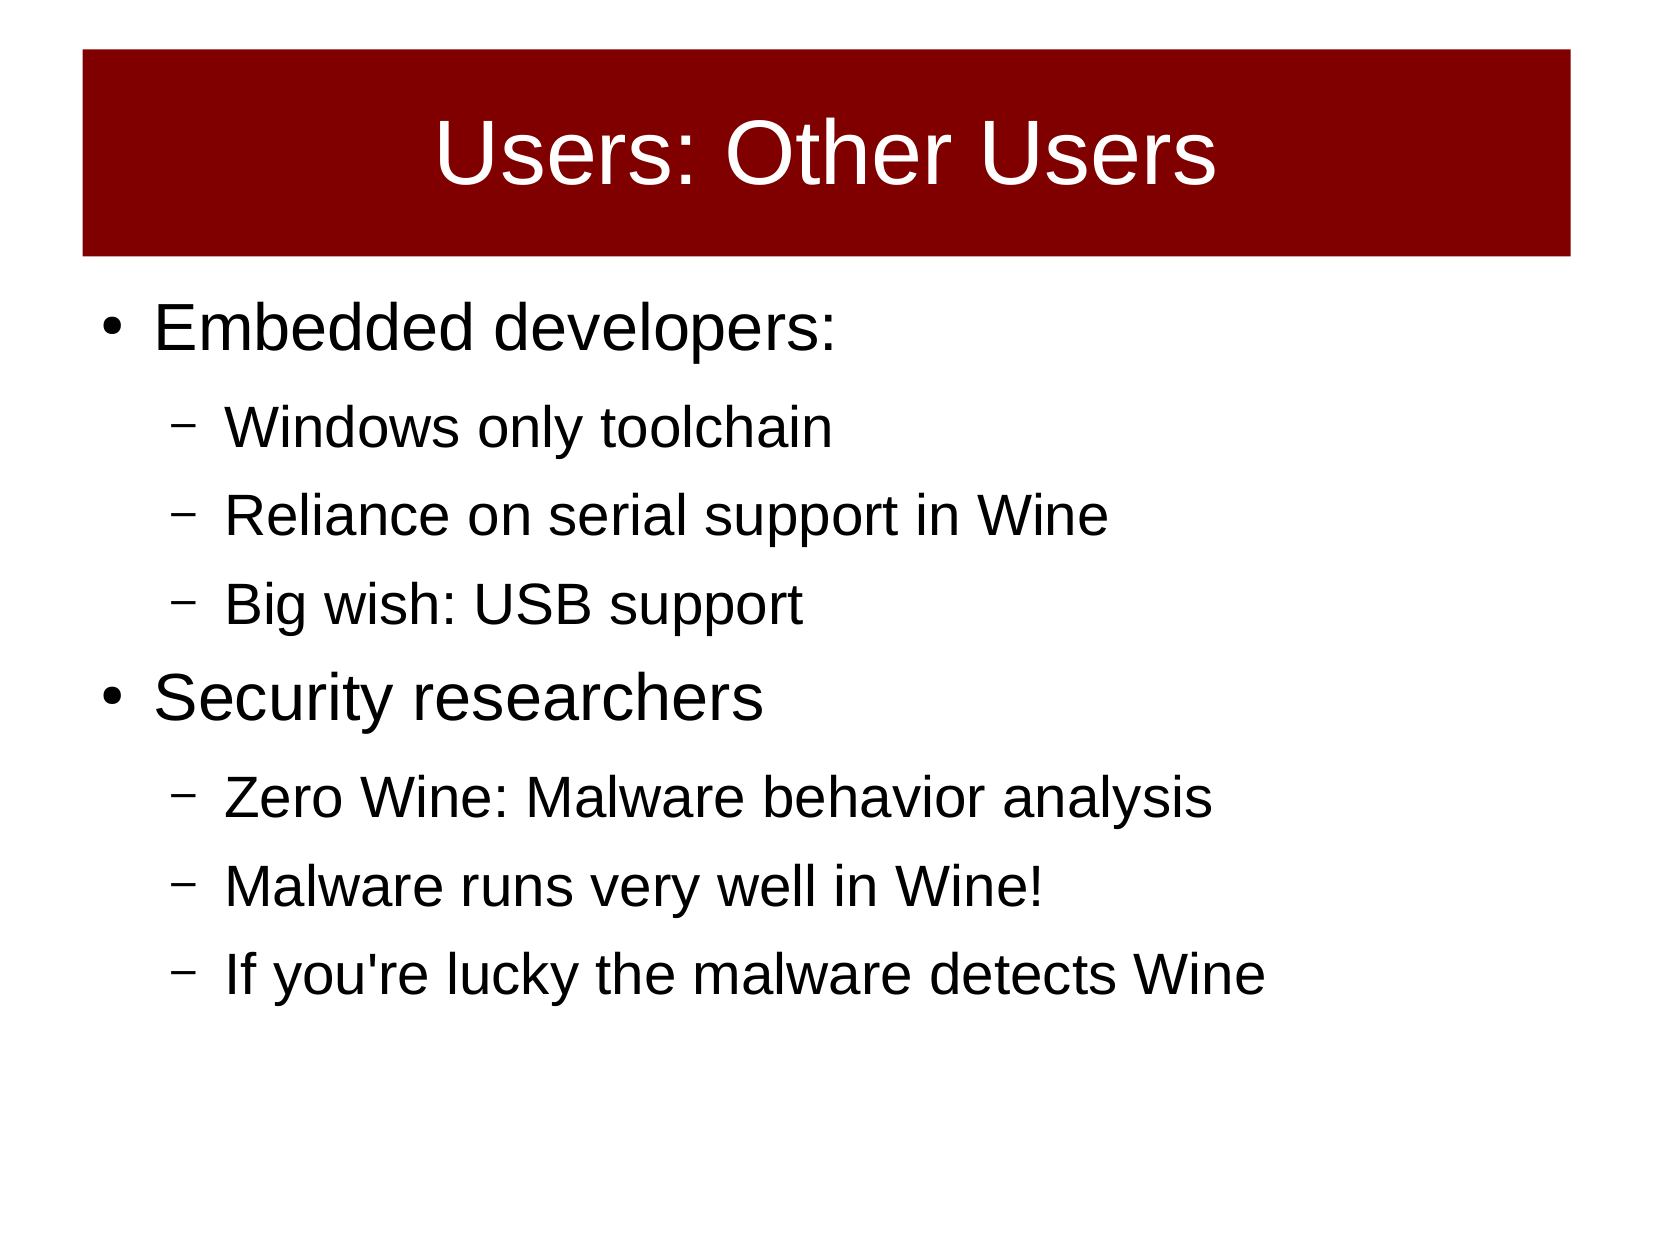

# Users: Other Users
Embedded developers:
Windows only toolchain
Reliance on serial support in Wine
Big wish: USB support
Security researchers
Zero Wine: Malware behavior analysis
Malware runs very well in Wine!
If you're lucky the malware detects Wine